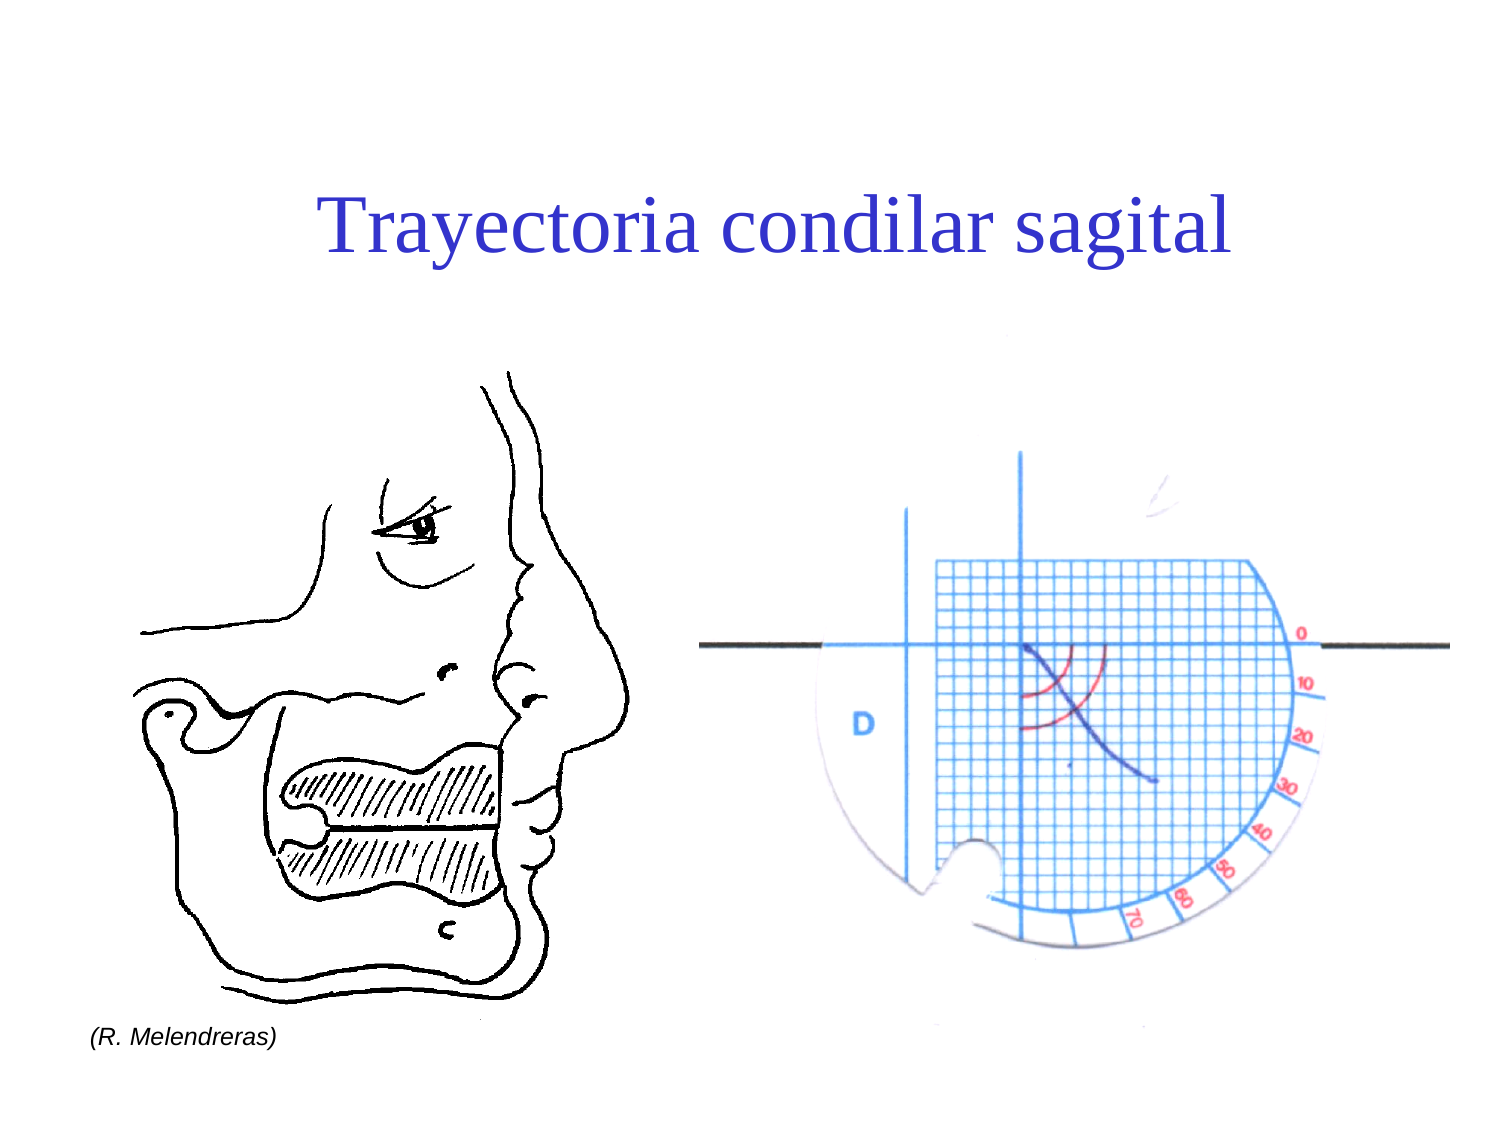

# Guía y trayectoria condilar y fenómeno de Christensen
Trayectoria condilar sagital
(R. Melendreras)